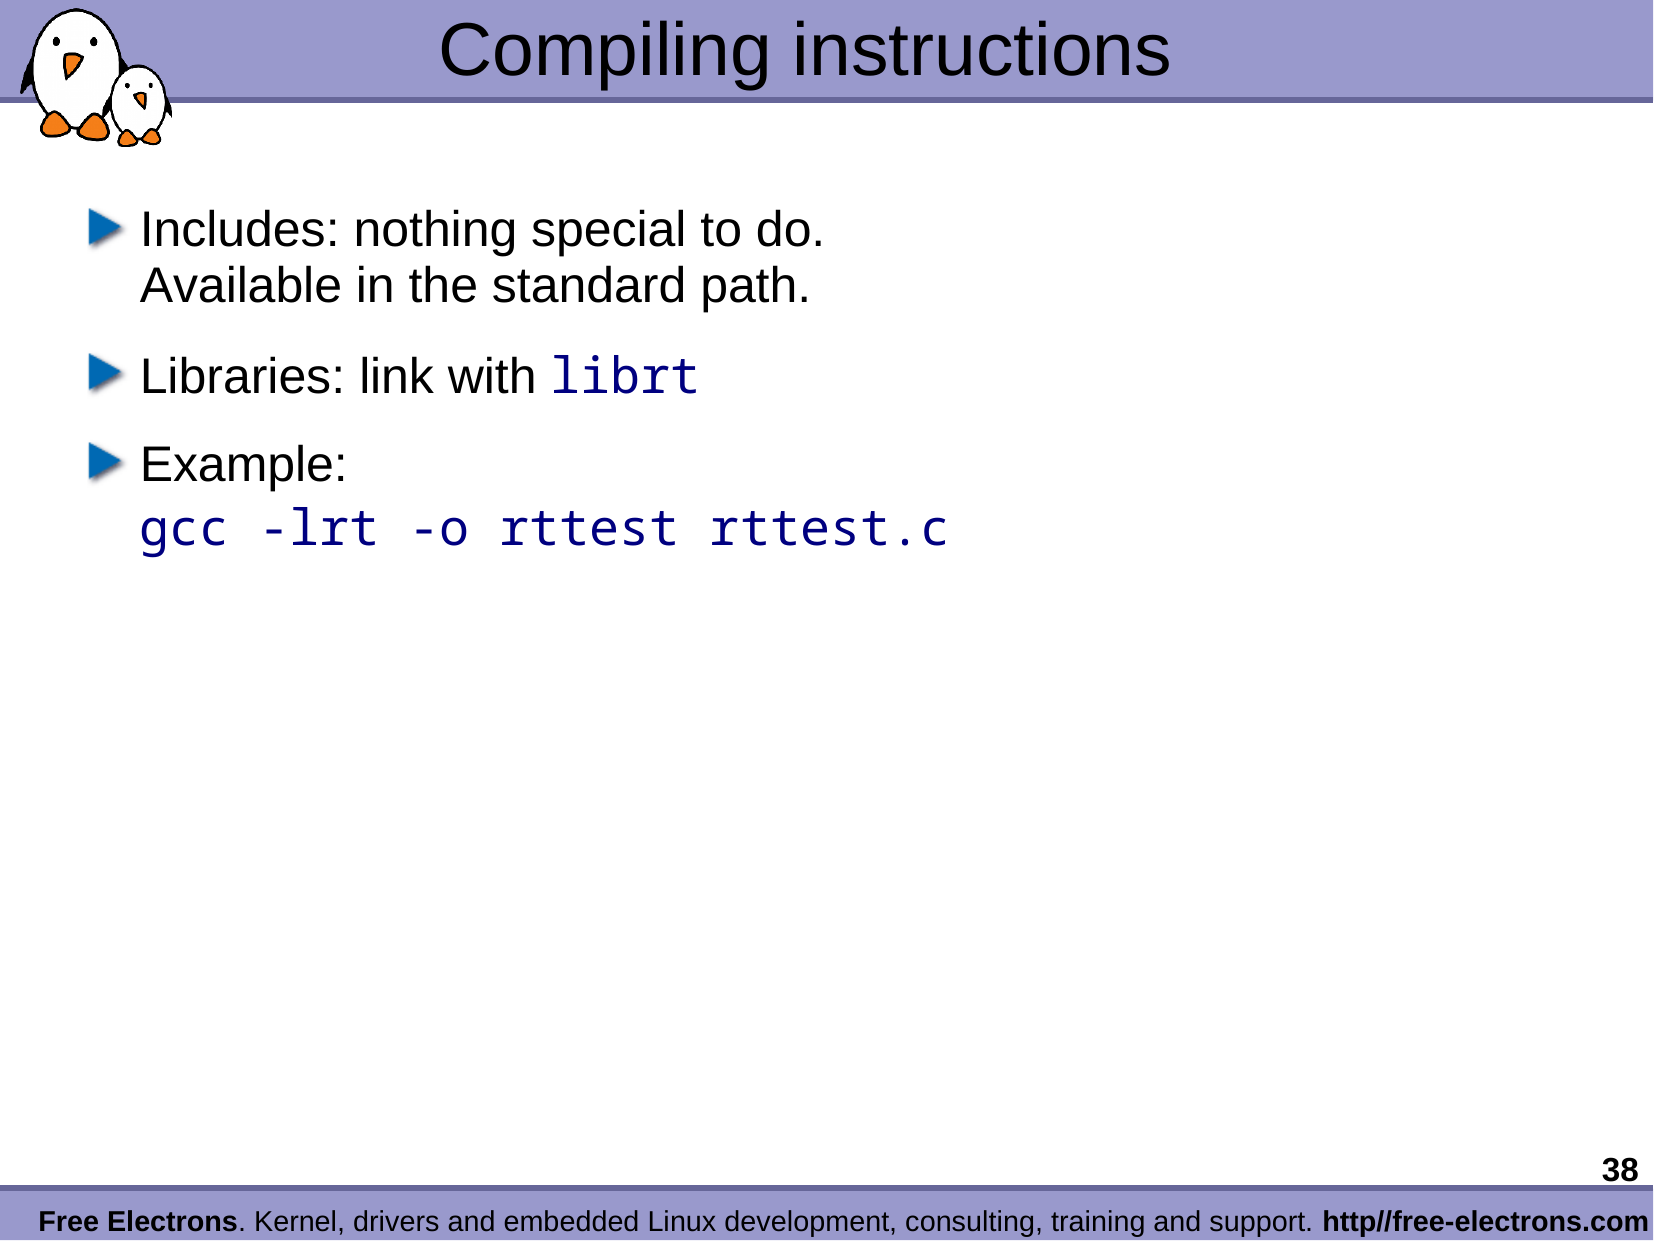

# Compiling instructions
Includes: nothing special to do.
Available in the standard path.
Libraries: link with librt
Example:
gcc -lrt -o rttest rttest.c